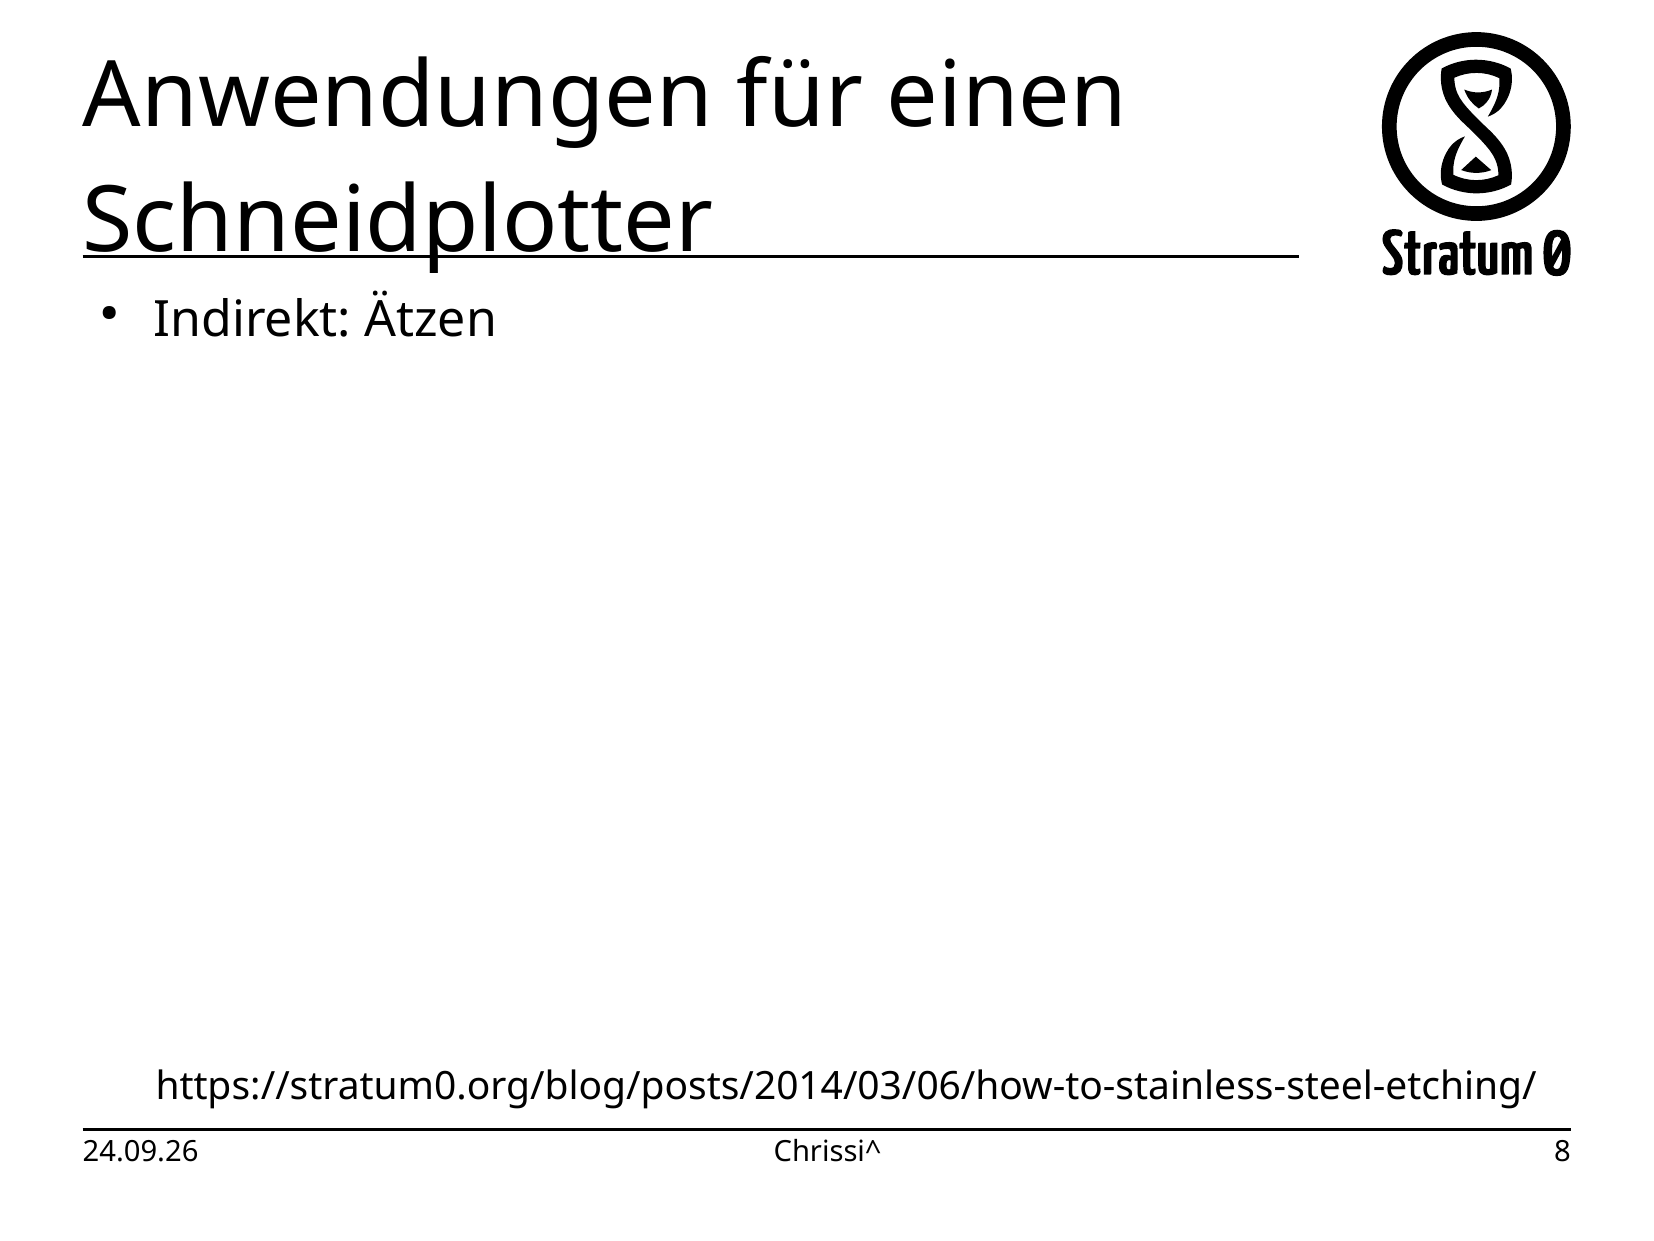

# Anwendungen für einen Schneidplotter
Indirekt: Ätzen
https://stratum0.org/blog/posts/2014/03/06/how-to-stainless-steel-etching/
Chrissi^
8